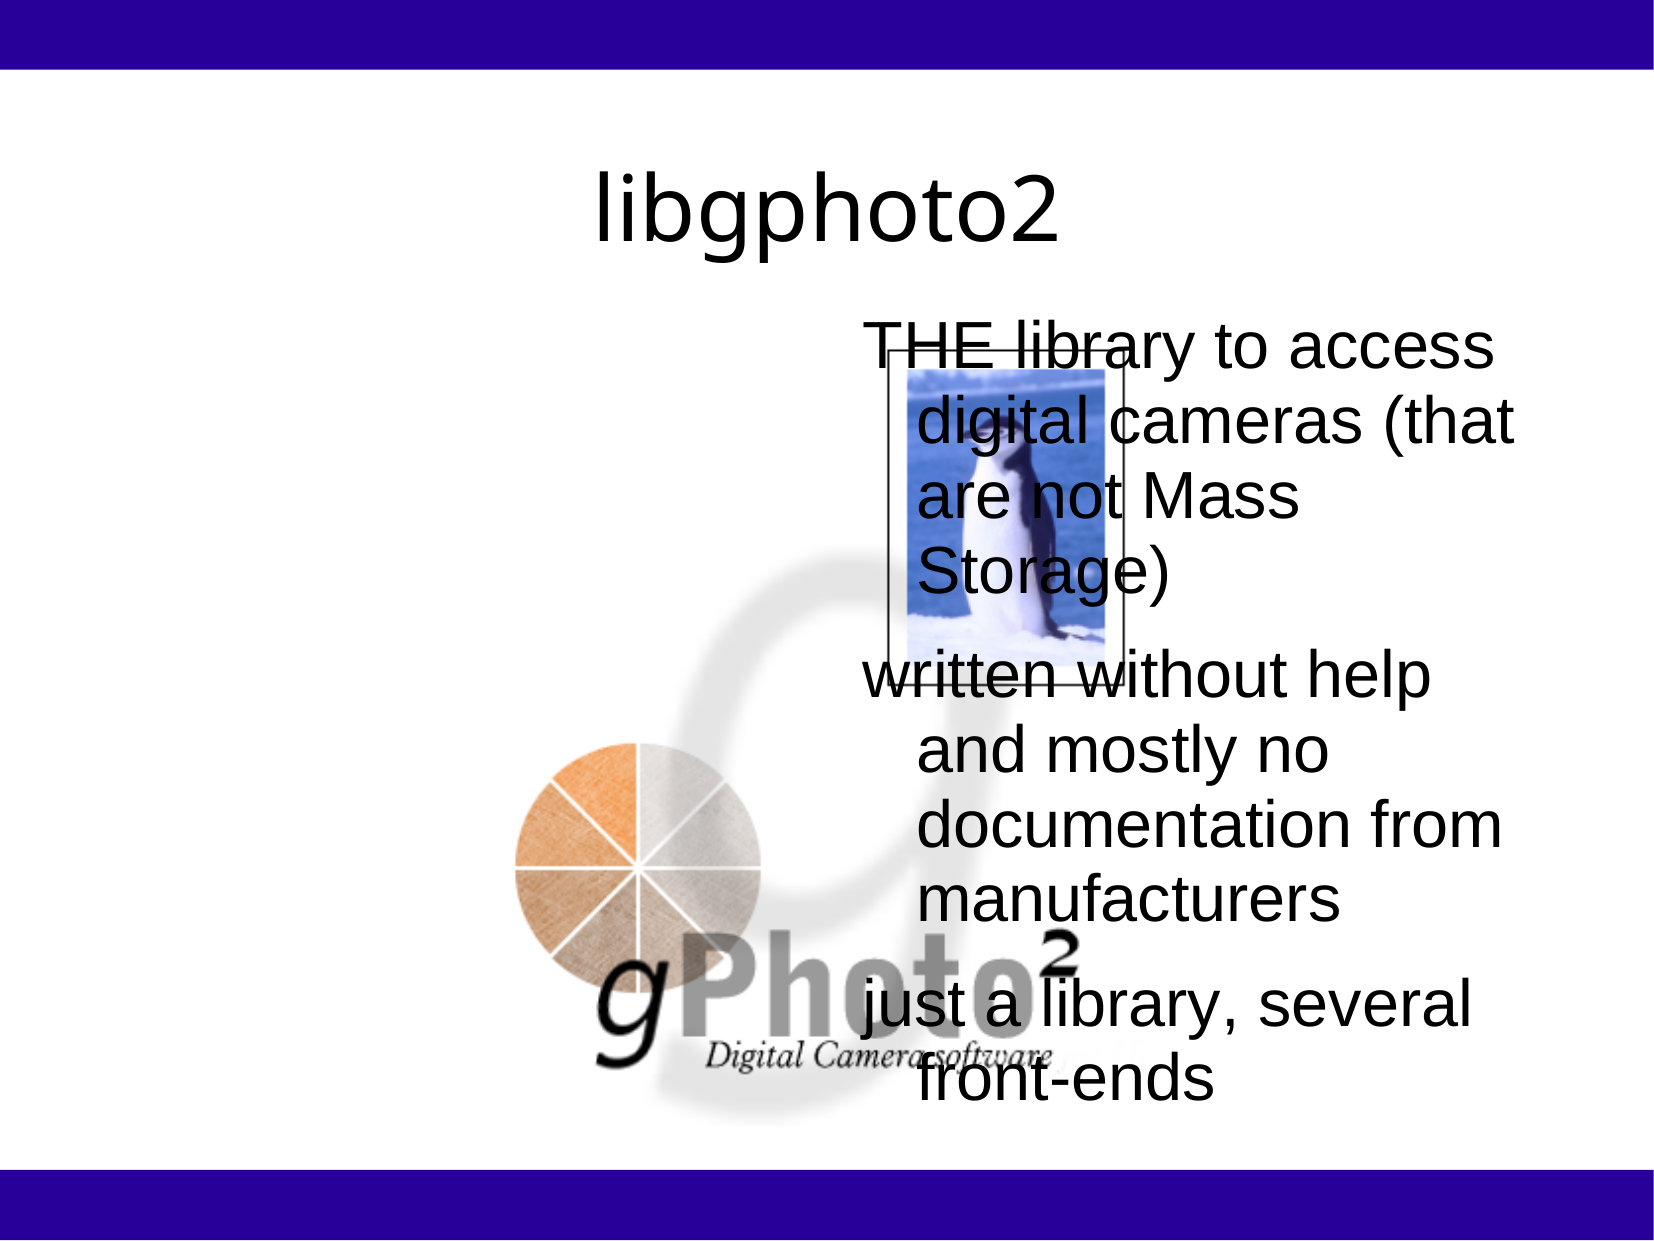

# libgphoto2
THE library to access digital cameras (that are not Mass Storage)
written without help and mostly no documentation from manufacturers
just a library, several front-ends